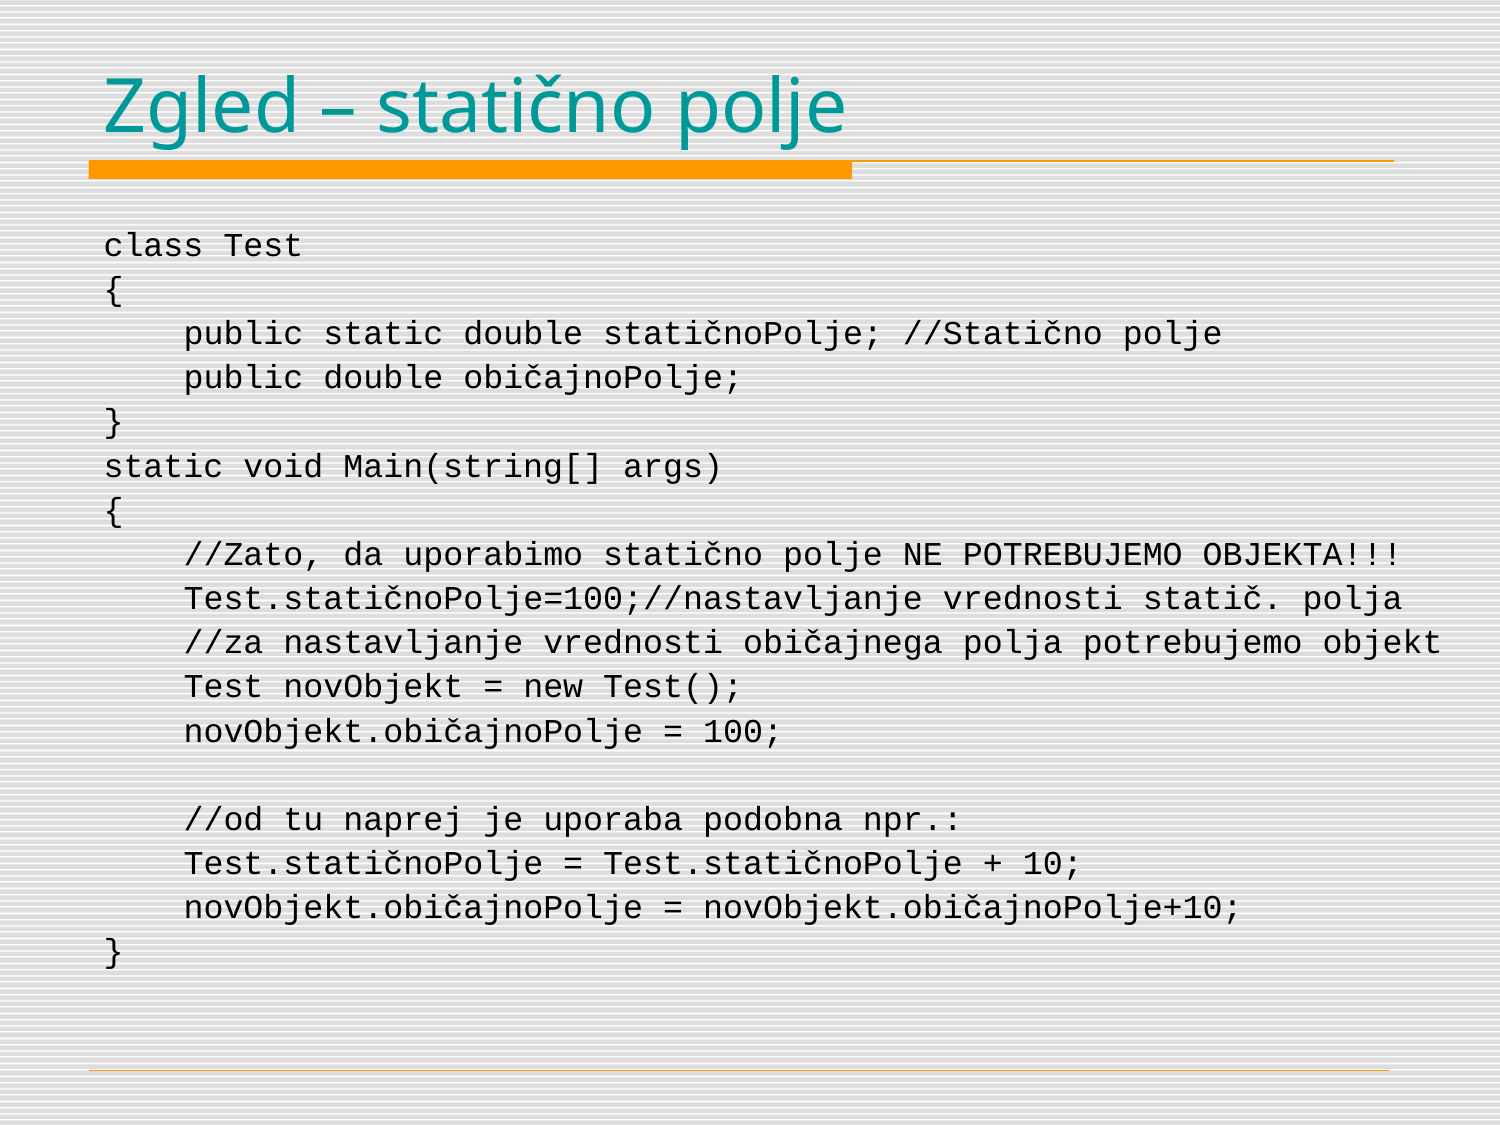

# Zgled – statično polje
class Test
{
 public static double statičnoPolje; //Statično polje
 public double običajnoPolje;
}
static void Main(string[] args)
{
 //Zato, da uporabimo statično polje NE POTREBUJEMO OBJEKTA!!!
 Test.statičnoPolje=100;//nastavljanje vrednosti statič. polja
 //za nastavljanje vrednosti običajnega polja potrebujemo objekt
 Test novObjekt = new Test();
 novObjekt.običajnoPolje = 100;
 //od tu naprej je uporaba podobna npr.:
 Test.statičnoPolje = Test.statičnoPolje + 10;
 novObjekt.običajnoPolje = novObjekt.običajnoPolje+10;
}